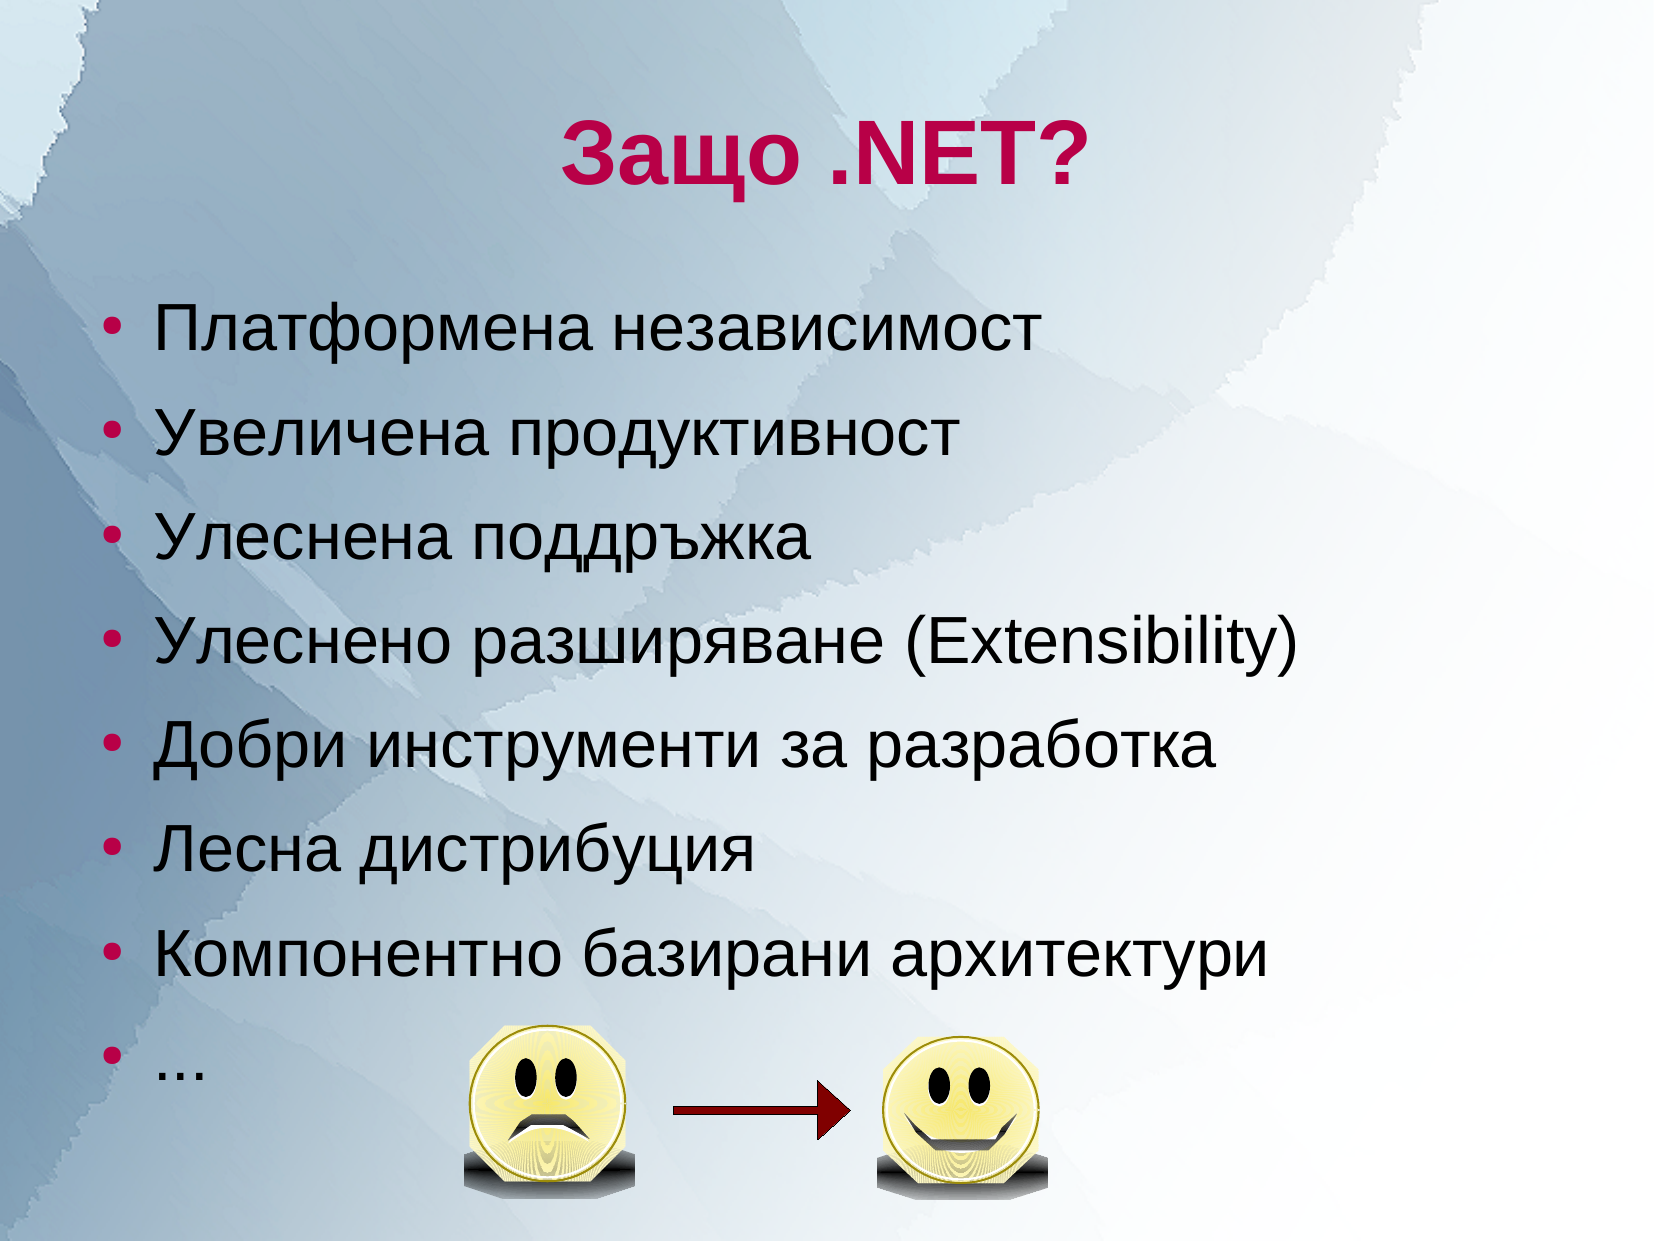

# Защо .NET?
Платформена независимост
Увеличена продуктивност
Улеснена поддръжка
Улеснено разширяване (Extensibility)
Добри инструменти за разработка
Лесна дистрибуция
Компонентно базирани архитектури
...